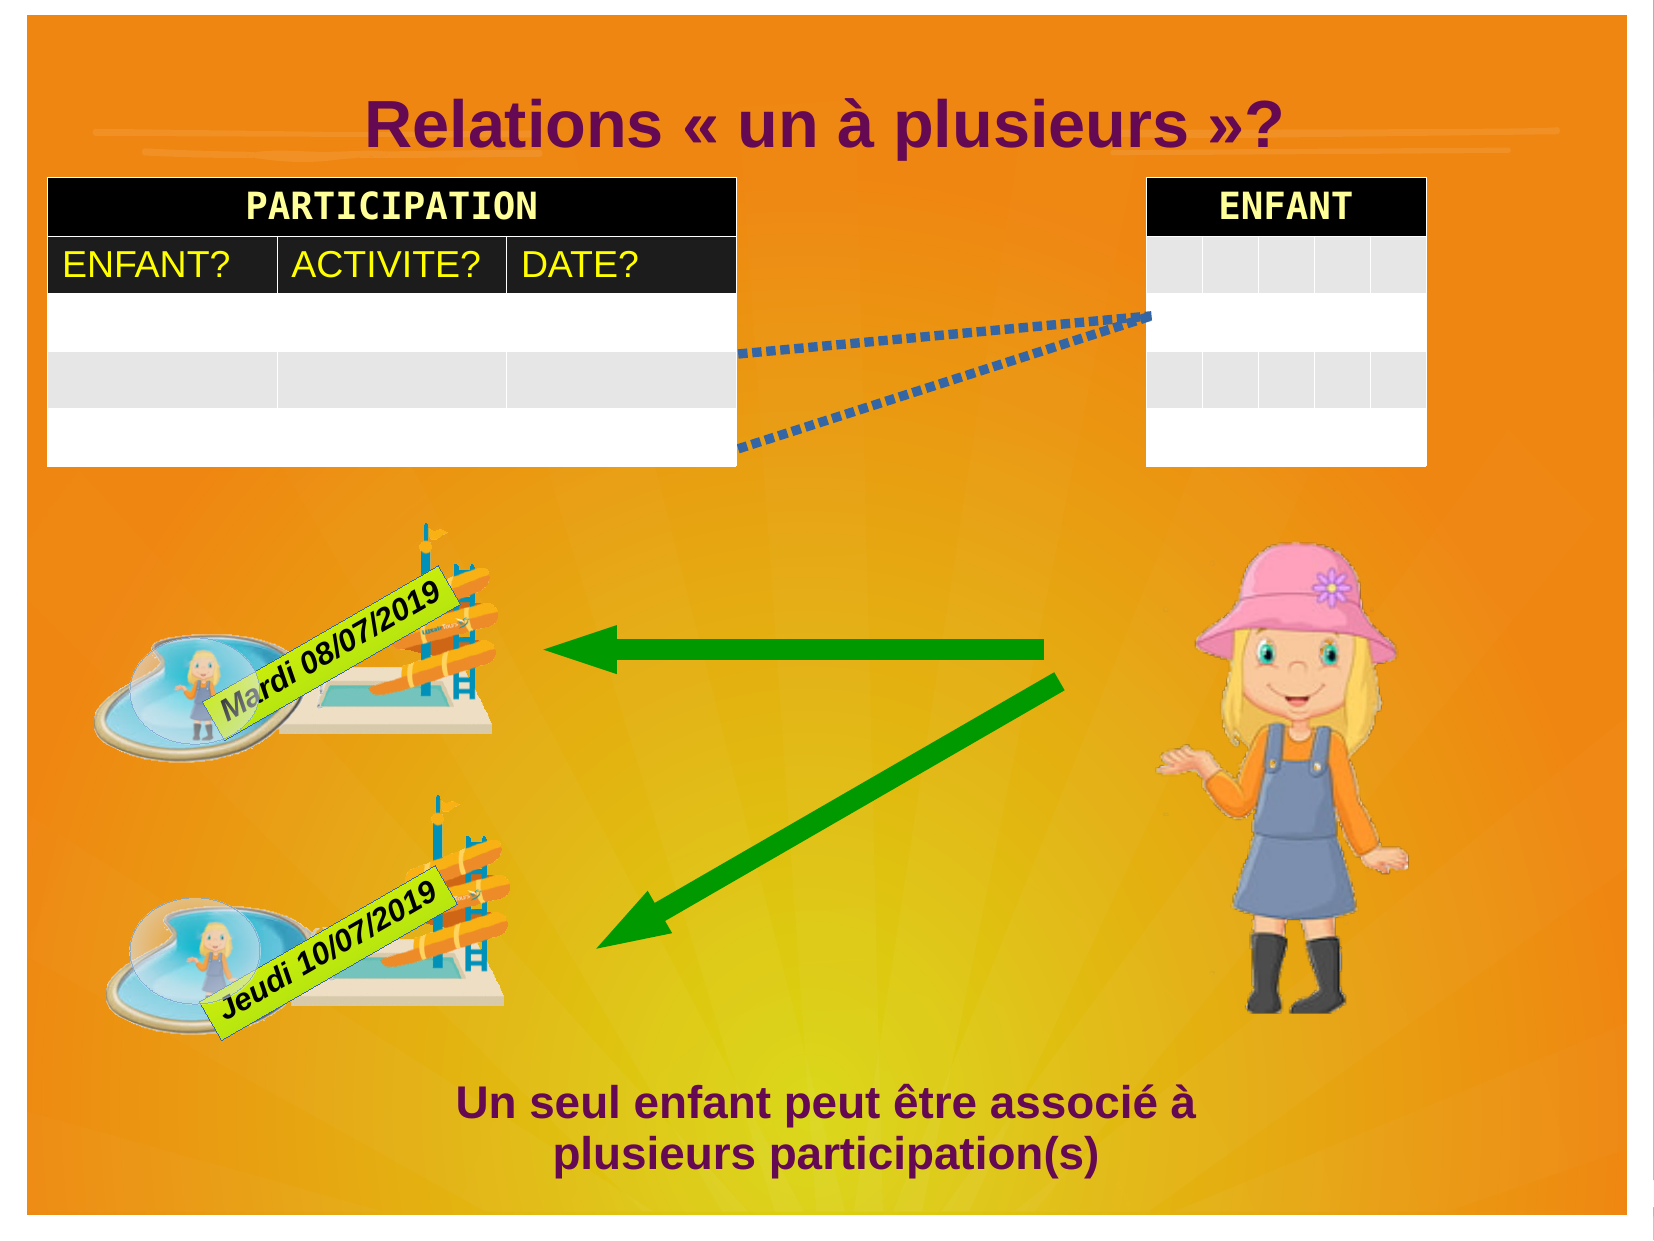

Relations « un à plusieurs »?
| PARTICIPATION | | |
| --- | --- | --- |
| ENFANT? | ACTIVITE? | DATE? |
| | | |
| | | |
| | | |
| ENFANT | | | | |
| --- | --- | --- | --- | --- |
| | | | | |
| | | | | |
| | | | | |
| | | | | |
Mardi 08/07/2019
Jeudi 10/07/2019
Un seul enfant peut être associé à
plusieurs participation(s)